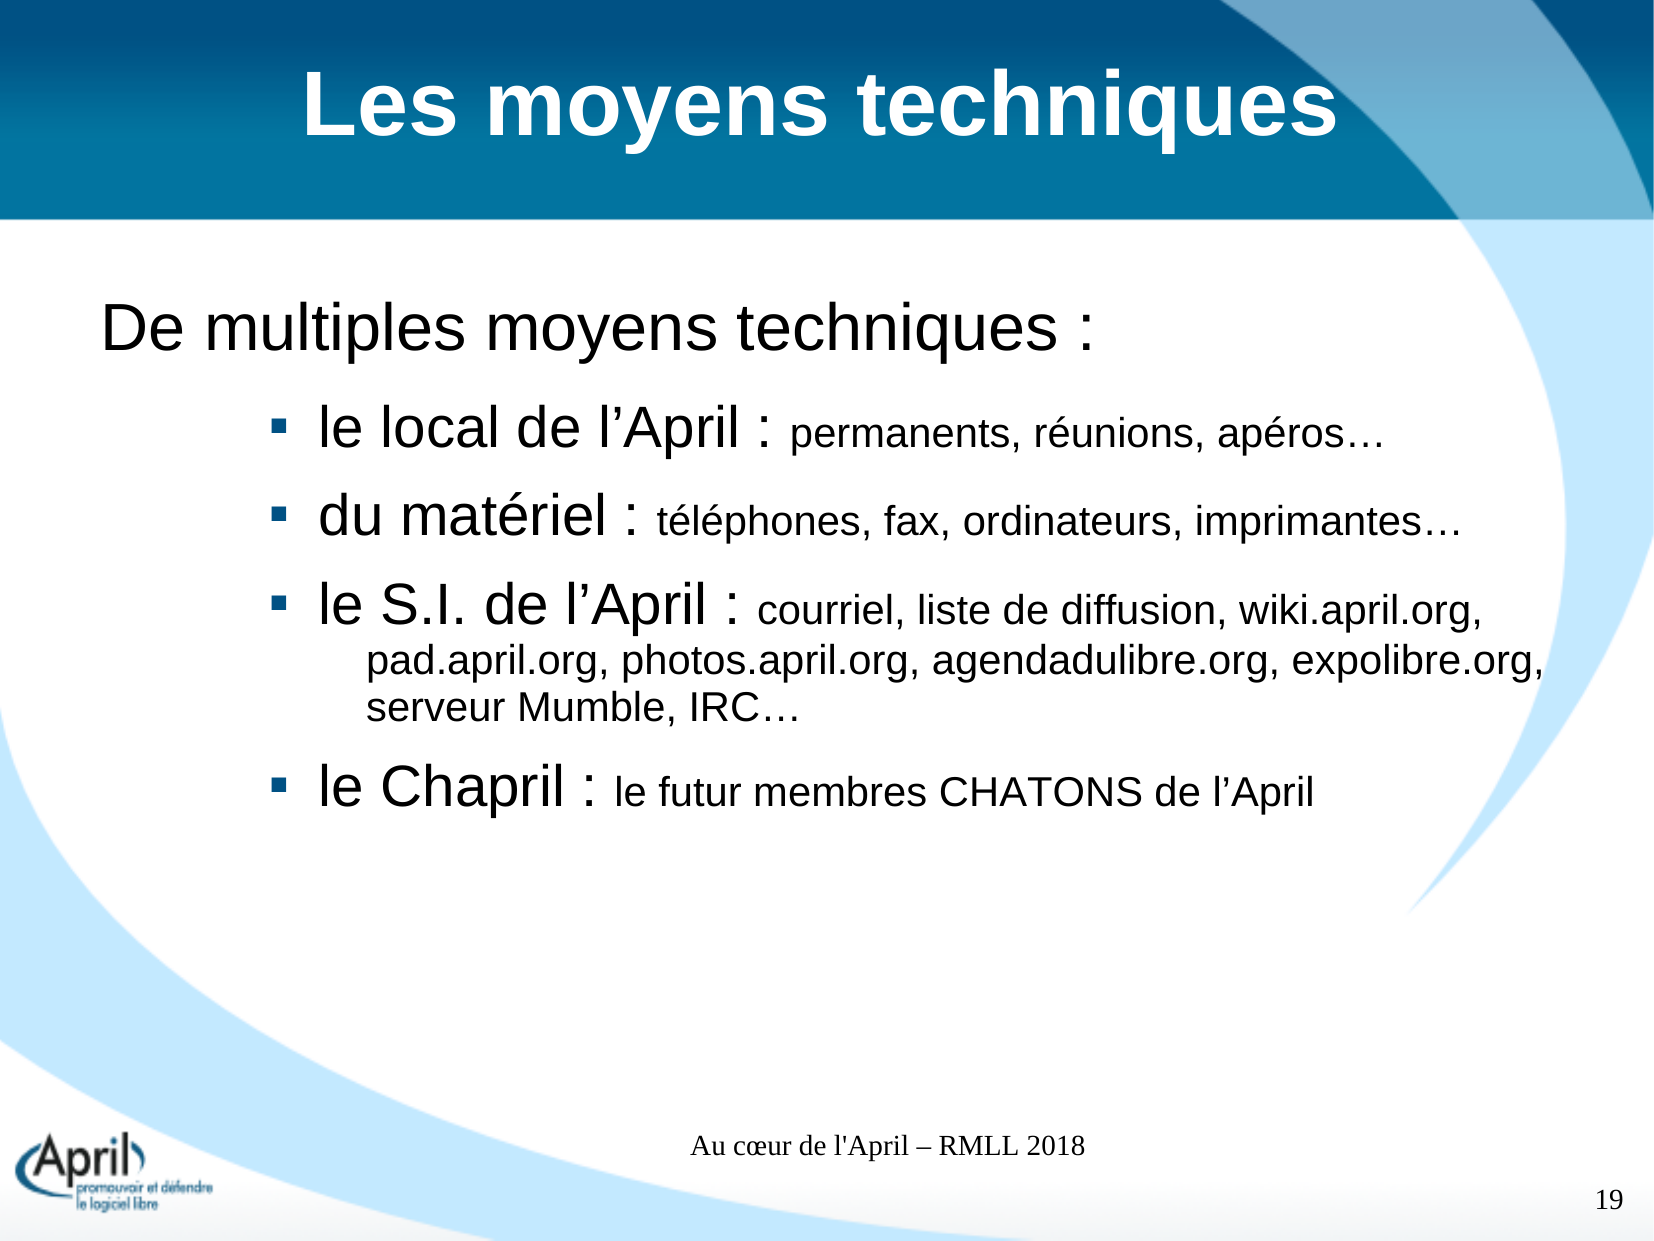

# Les moyens techniques
De multiples moyens techniques :
le local de l’April : permanents, réunions, apéros…
du matériel : téléphones, fax, ordinateurs, imprimantes…
le S.I. de l’April : courriel, liste de diffusion, wiki.april.org, pad.april.org, photos.april.org, agendadulibre.org, expolibre.org, serveur Mumble, IRC…
le Chapril : le futur membres CHATONS de l’April
Au cœur de l'April – RMLL 2018
19